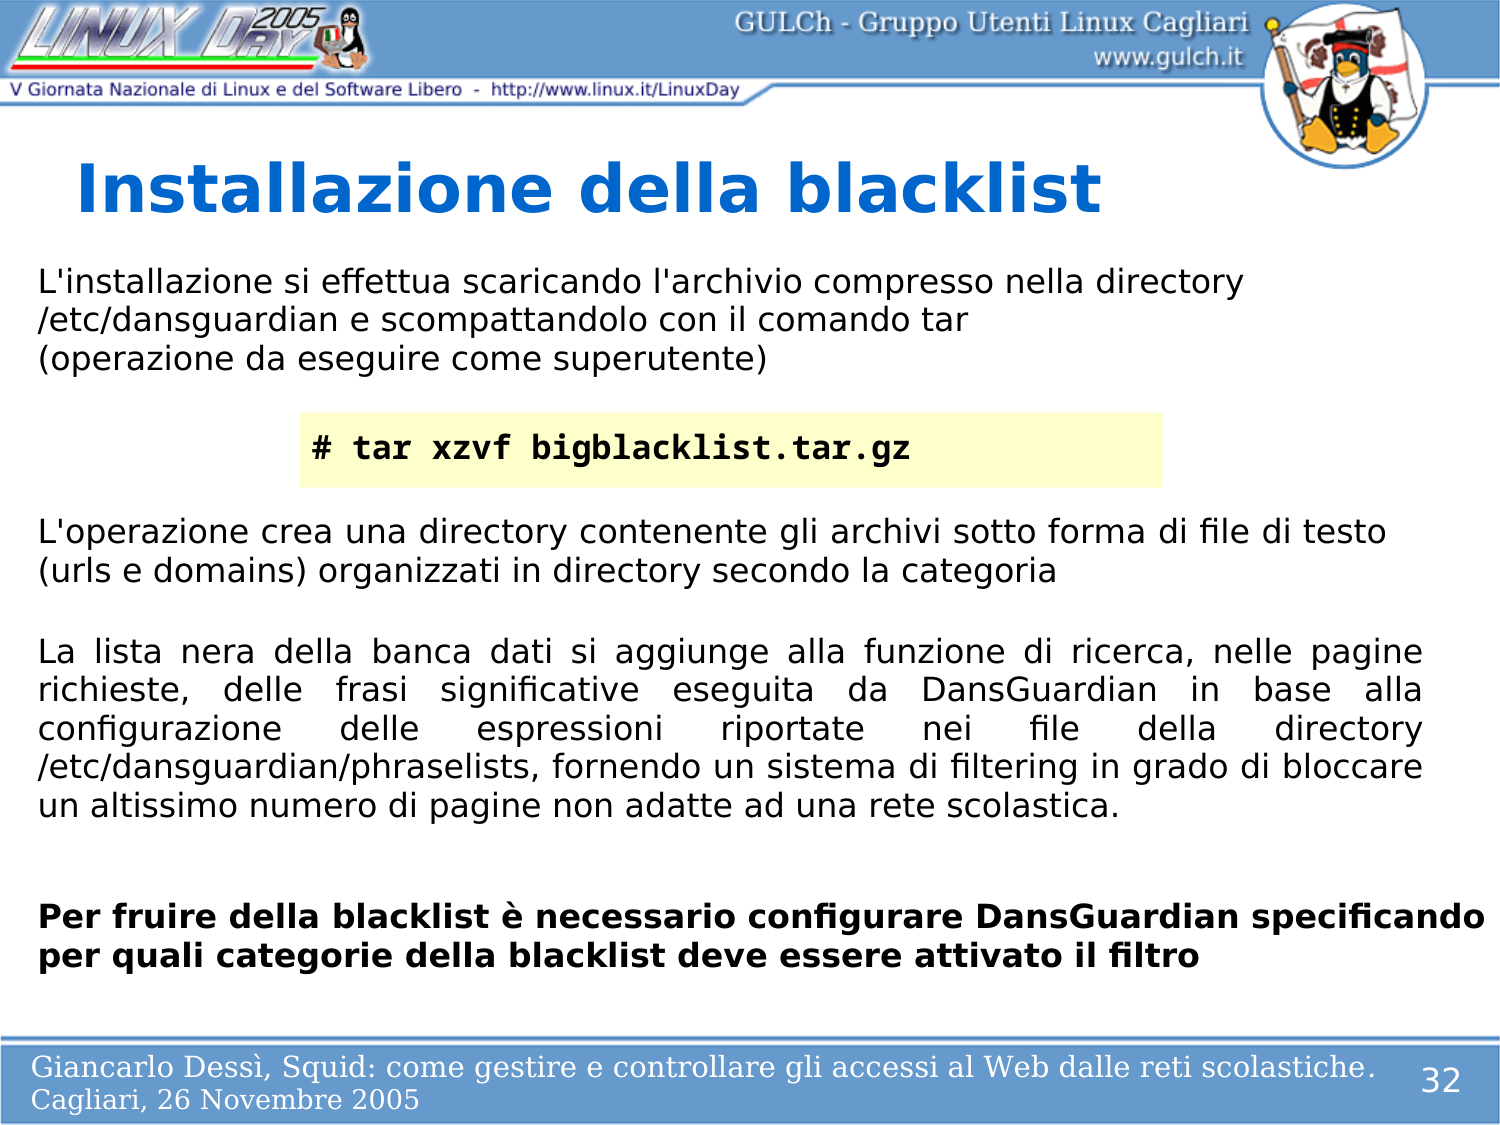

Installazione della blacklist
L'installazione si effettua scaricando l'archivio compresso nella directory
/etc/dansguardian e scompattandolo con il comando tar
(operazione da eseguire come superutente)
# tar xzvf bigblacklist.tar.gz
L'operazione crea una directory contenente gli archivi sotto forma di file di testo (urls e domains) organizzati in directory secondo la categoria
La lista nera della banca dati si aggiunge alla funzione di ricerca, nelle pagine richieste, delle frasi significative eseguita da DansGuardian in base alla configurazione delle espressioni riportate nei file della directory /etc/dansguardian/phraselists, fornendo un sistema di filtering in grado di bloccare un altissimo numero di pagine non adatte ad una rete scolastica.
Per fruire della blacklist è necessario configurare DansGuardian specificando
per quali categorie della blacklist deve essere attivato il filtro